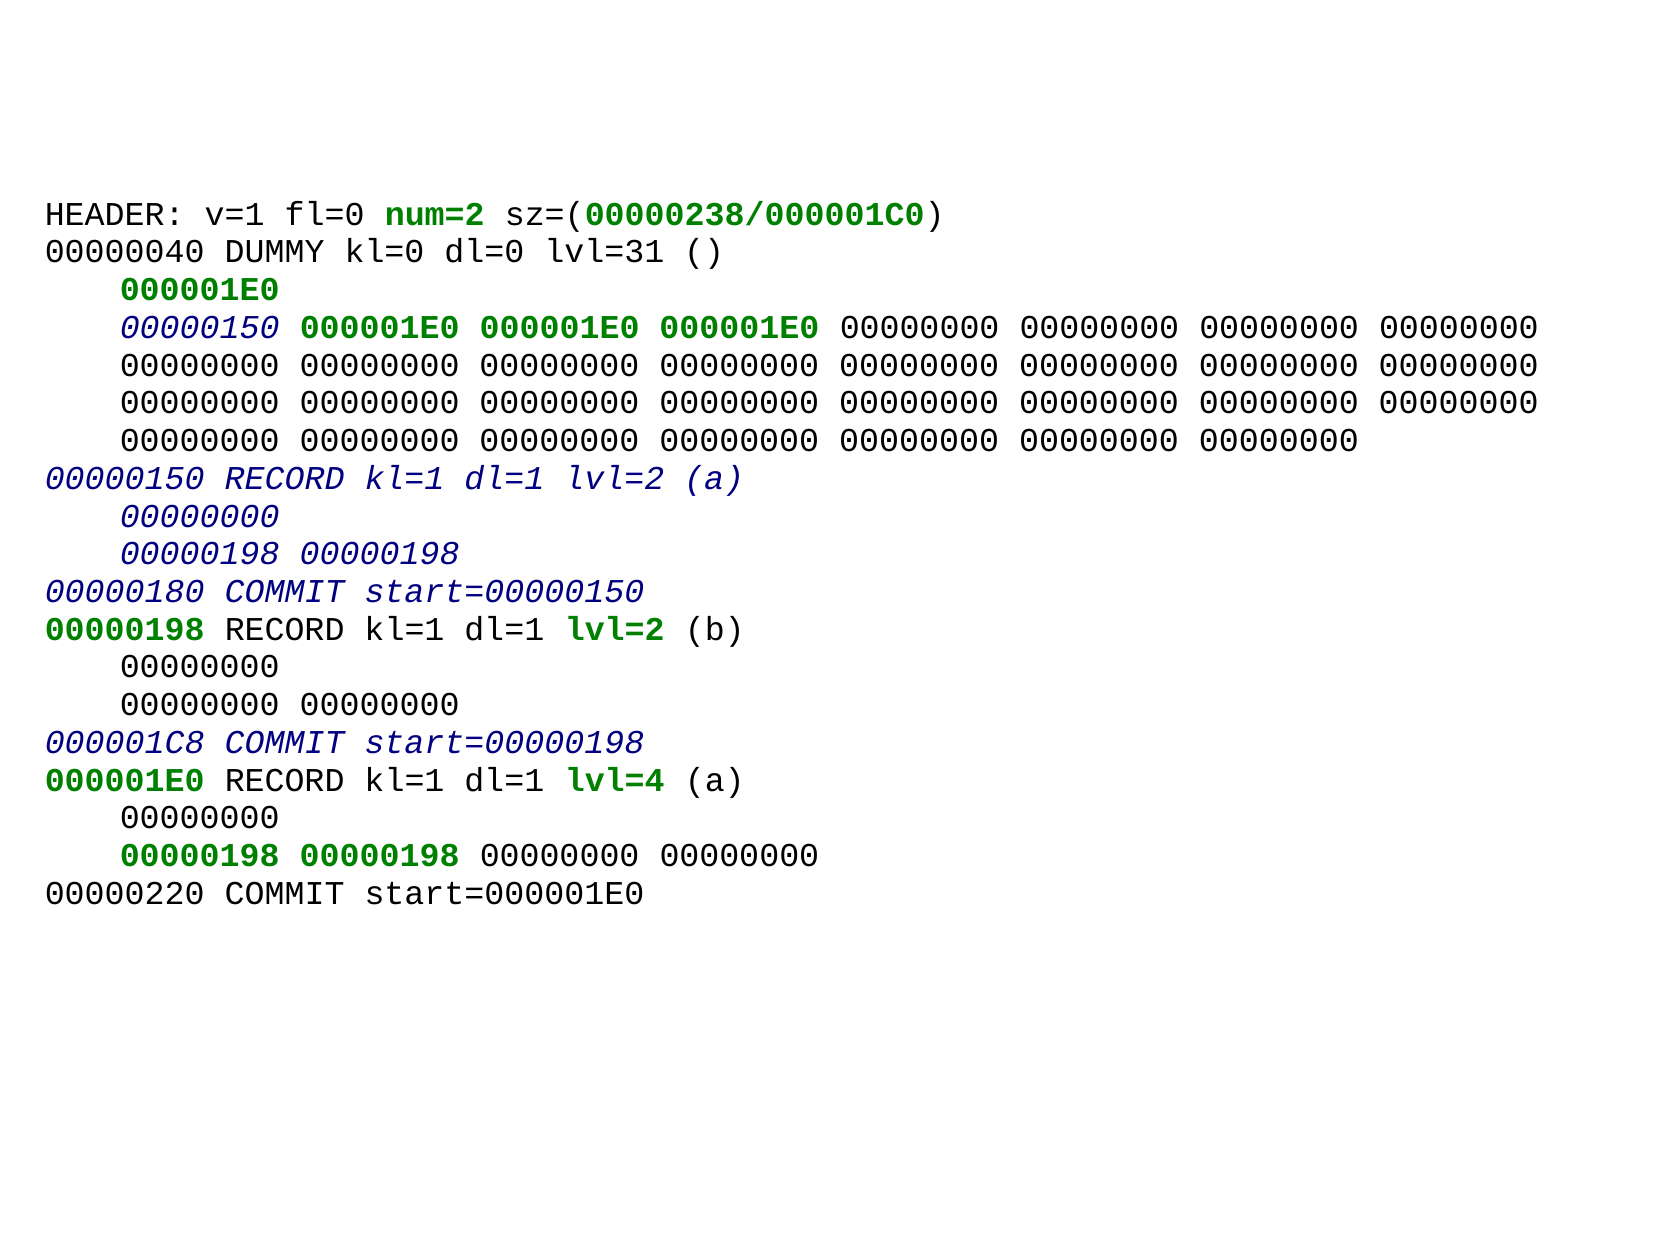

HEADER: v=1 fl=0 num=2 sz=(00000238/000001C0)
00000040 DUMMY kl=0 dl=0 lvl=31 ()
	000001E0
	00000150 000001E0 000001E0 000001E0 00000000 00000000 00000000 00000000
	00000000 00000000 00000000 00000000 00000000 00000000 00000000 00000000
	00000000 00000000 00000000 00000000 00000000 00000000 00000000 00000000
	00000000 00000000 00000000 00000000 00000000 00000000 00000000
00000150 RECORD kl=1 dl=1 lvl=2 (a)
	00000000
	00000198 00000198
00000180 COMMIT start=00000150
00000198 RECORD kl=1 dl=1 lvl=2 (b)
	00000000
	00000000 00000000
000001C8 COMMIT start=00000198
000001E0 RECORD kl=1 dl=1 lvl=4 (a)
	00000000
	00000198 00000198 00000000 00000000
00000220 COMMIT start=000001E0